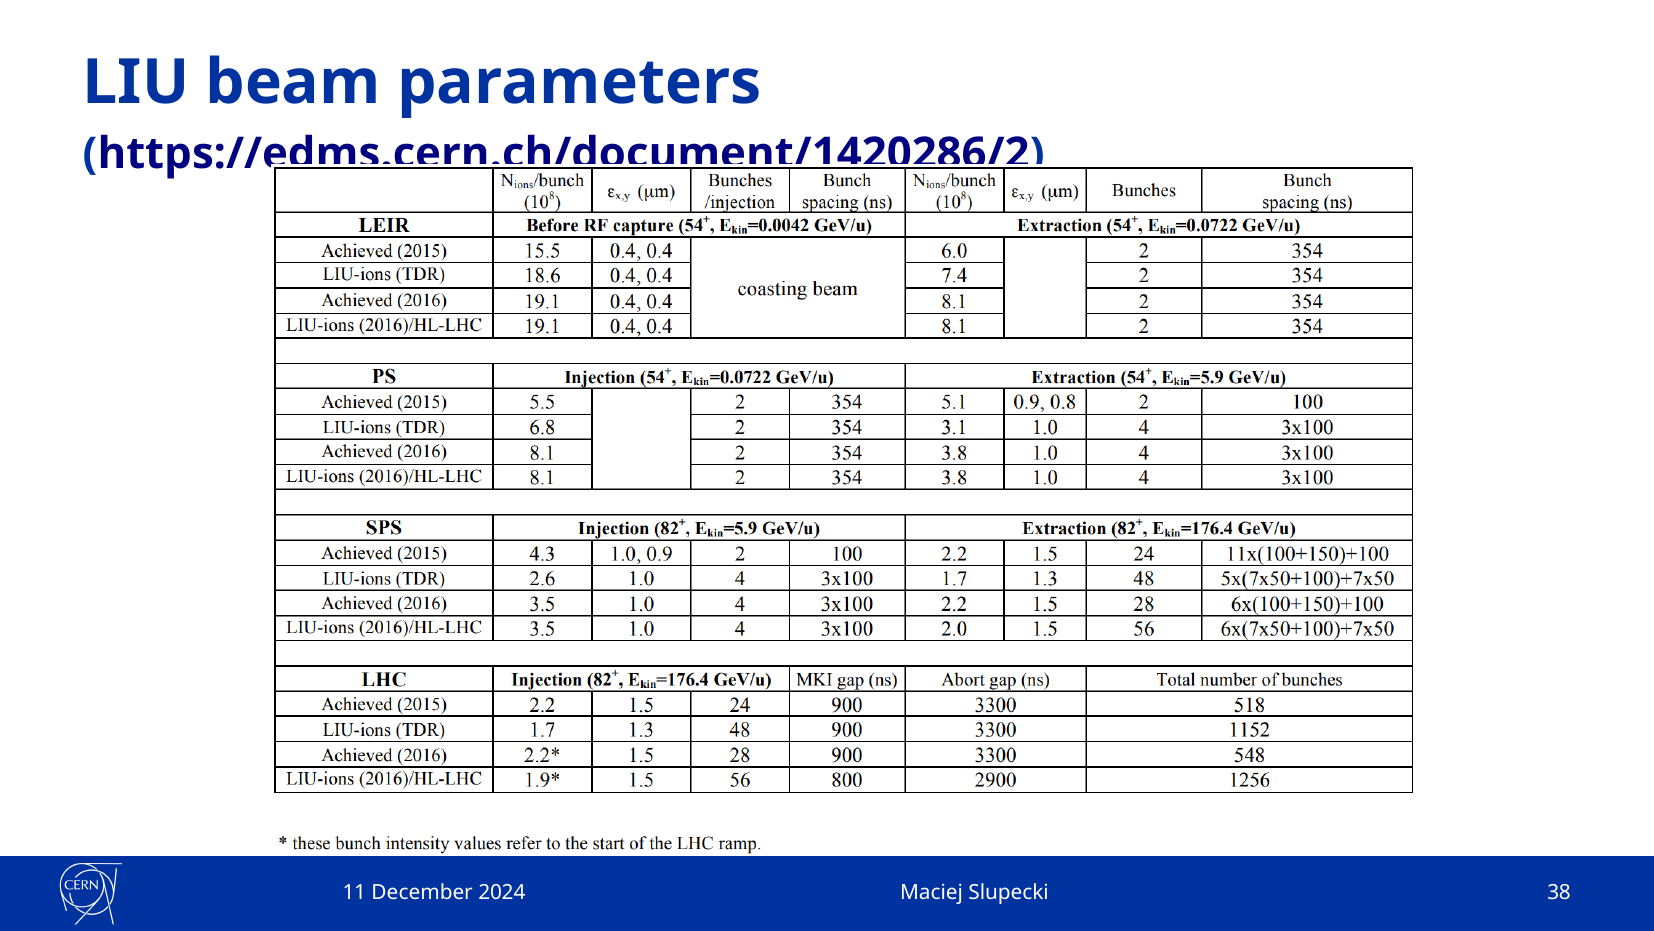

# LIU beam parameters (https://edms.cern.ch/document/1420286/2)
Presenter | Presentation Title
38